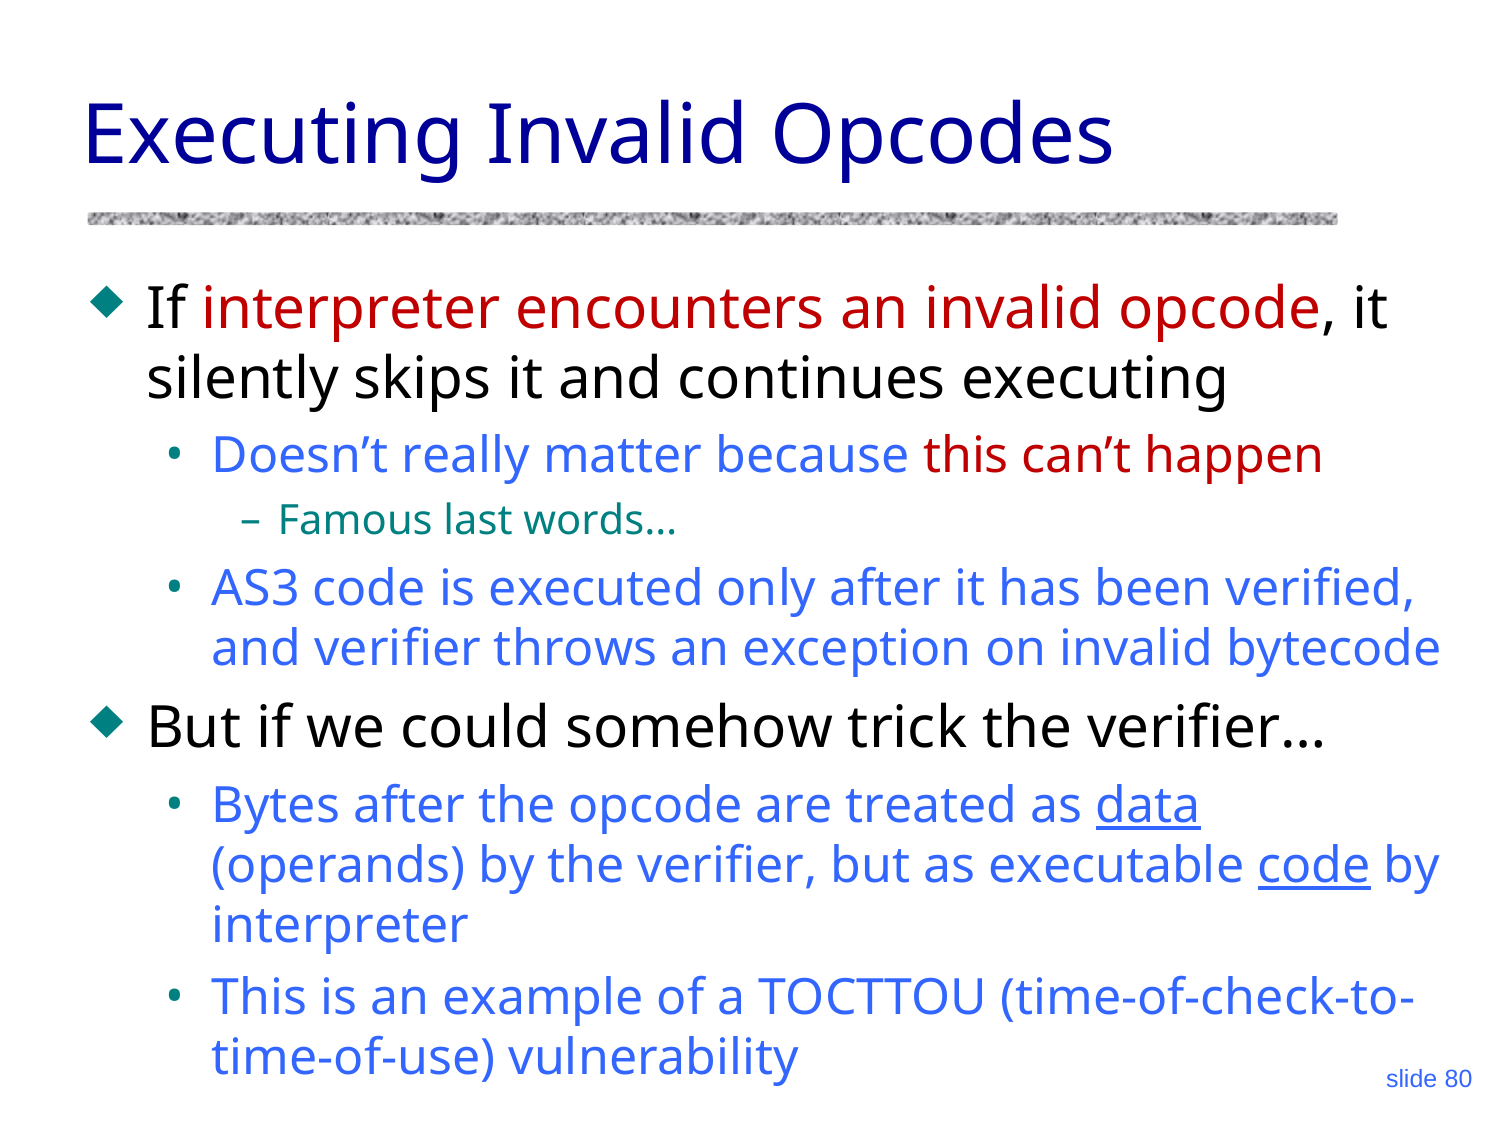

# Executing Invalid Opcodes
If interpreter encounters an invalid opcode, it silently skips it and continues executing
Doesn’t really matter because this can’t happen
Famous last words…
AS3 code is executed only after it has been verified, and verifier throws an exception on invalid bytecode
But if we could somehow trick the verifier…
Bytes after the opcode are treated as data (operands) by the verifier, but as executable code by interpreter
This is an example of a TOCTTOU (time-of-check-to-time-of-use) vulnerability
slide